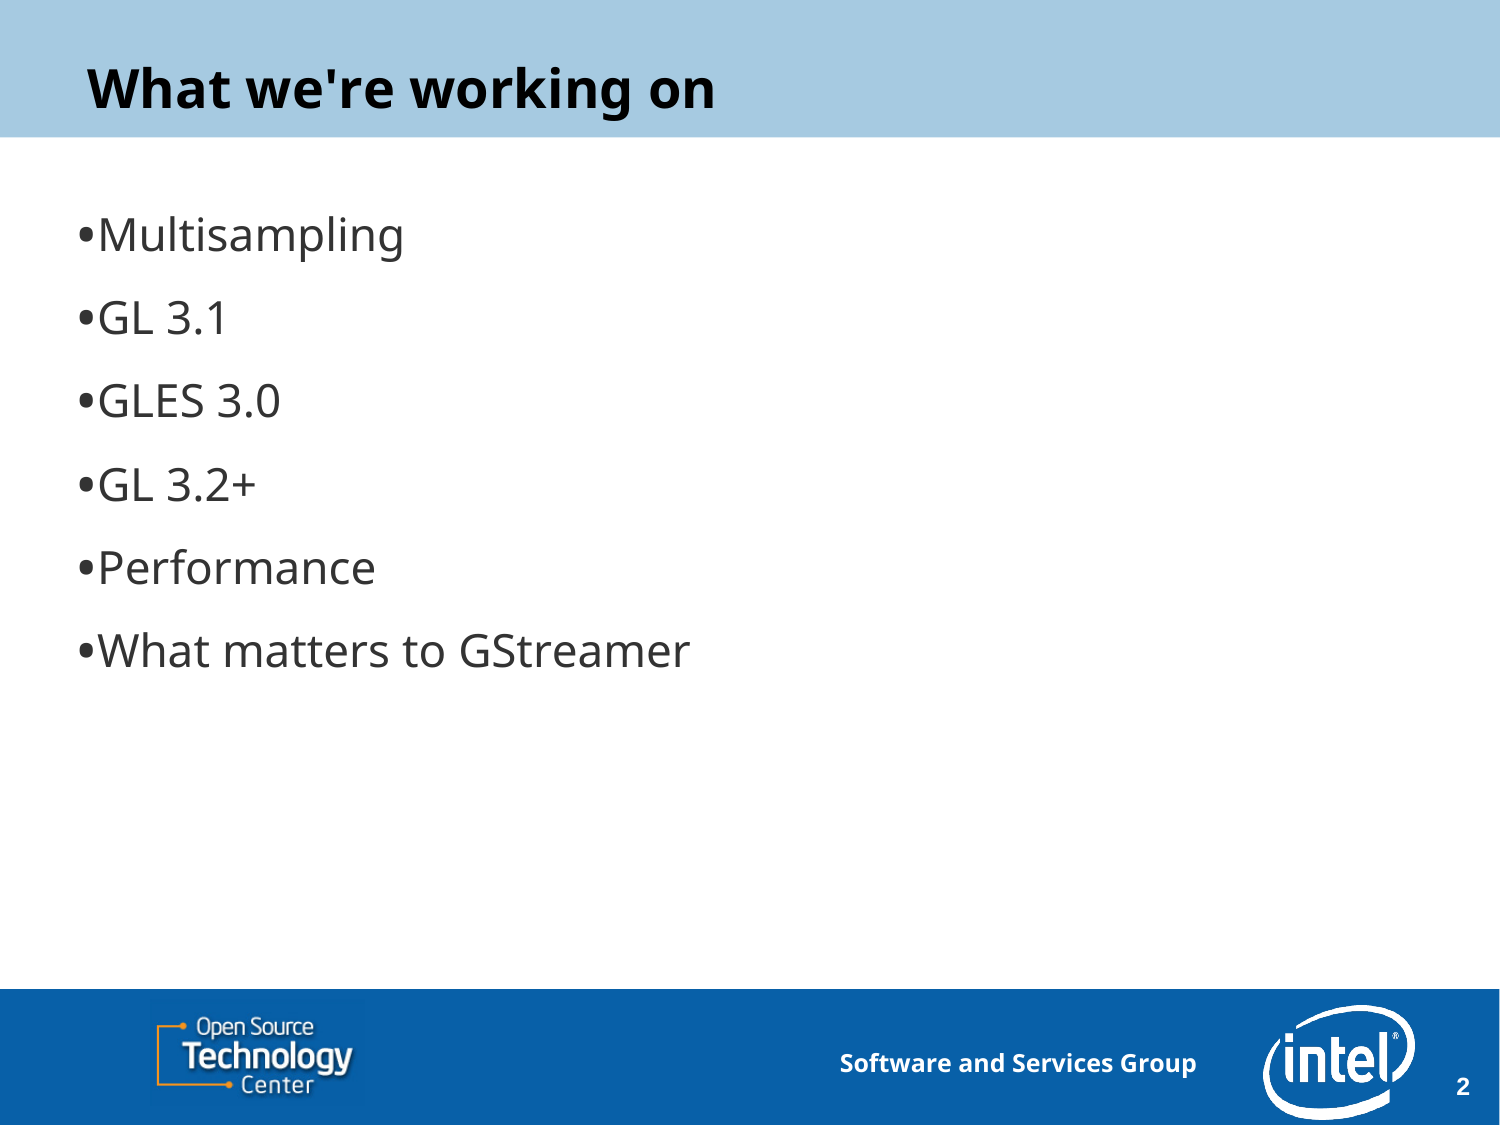

# What we're working on
Multisampling
GL 3.1
GLES 3.0
GL 3.2+
Performance
What matters to GStreamer